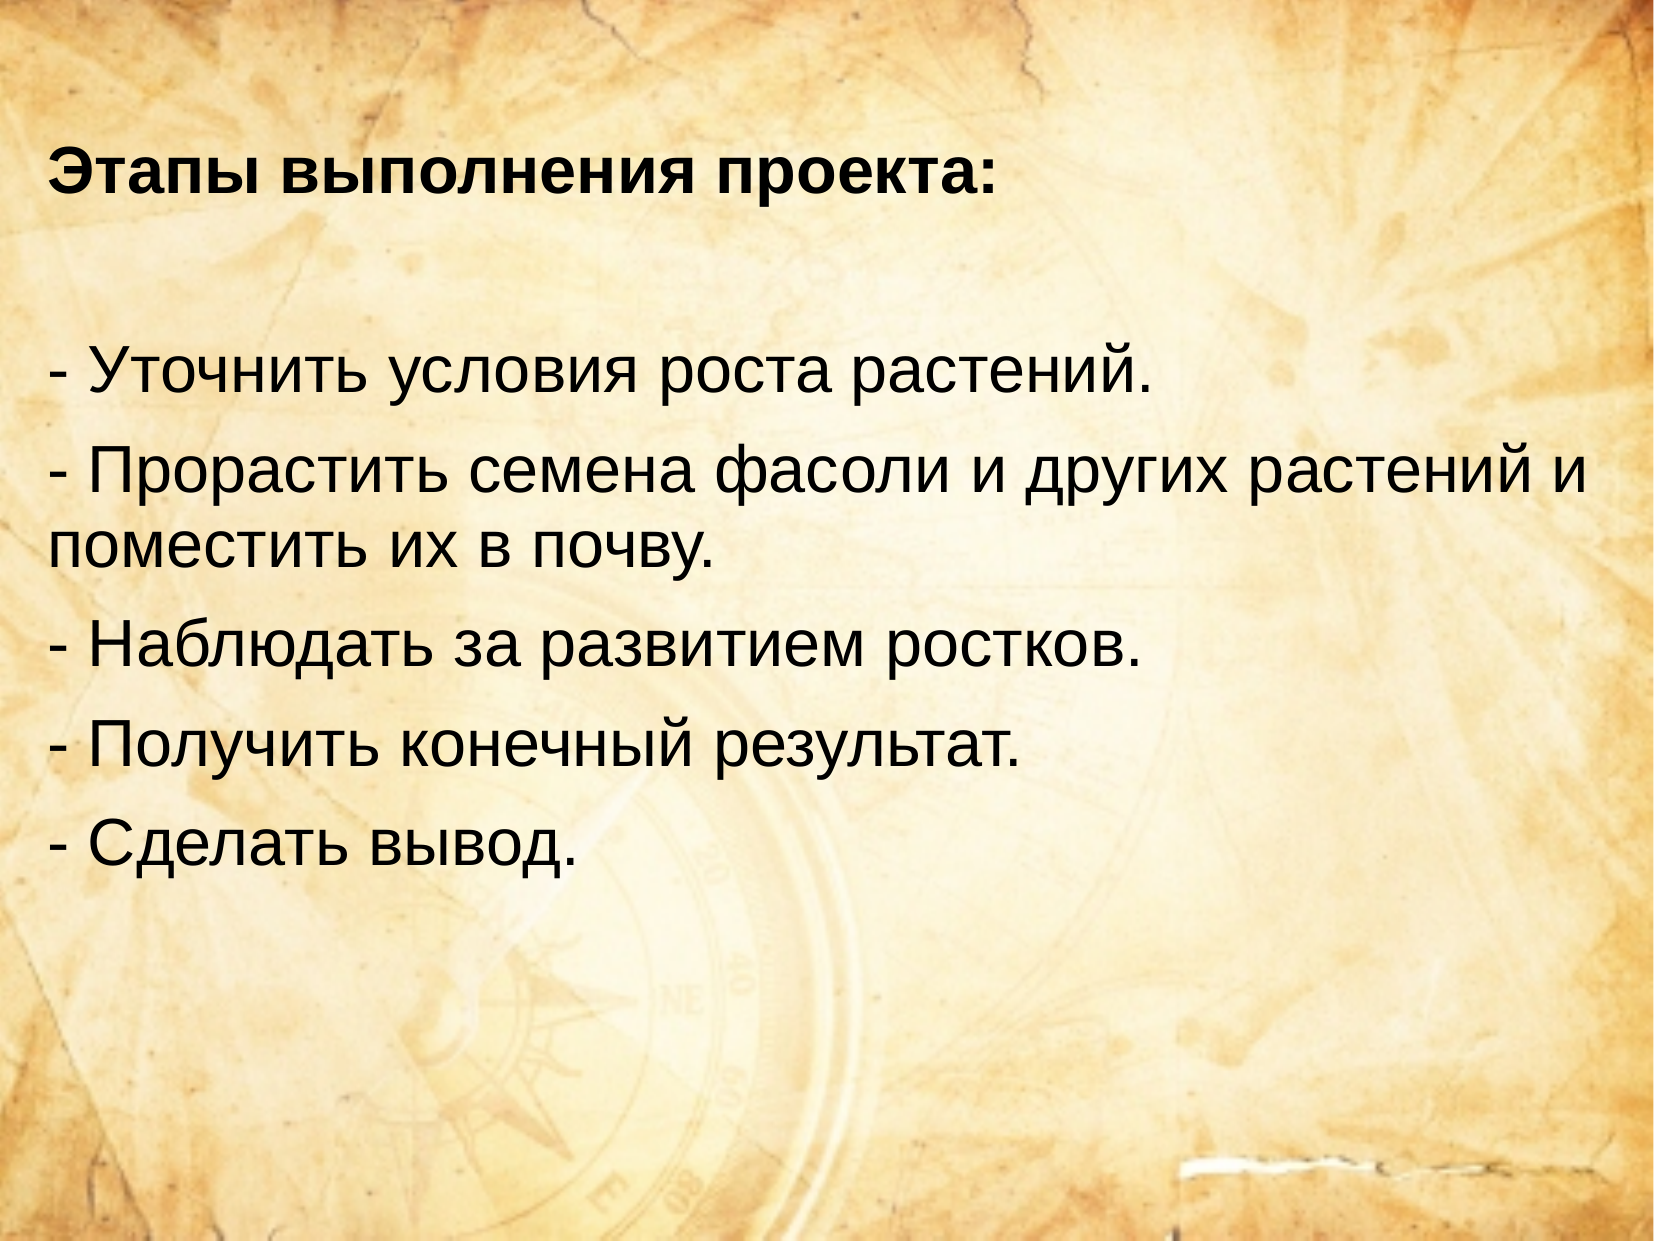

Этапы выполнения проекта:
- Уточнить условия роста растений.
- Прорастить семена фасоли и других растений и поместить их в почву.
- Наблюдать за развитием ростков.
- Получить конечный результат.
- Сделать вывод.